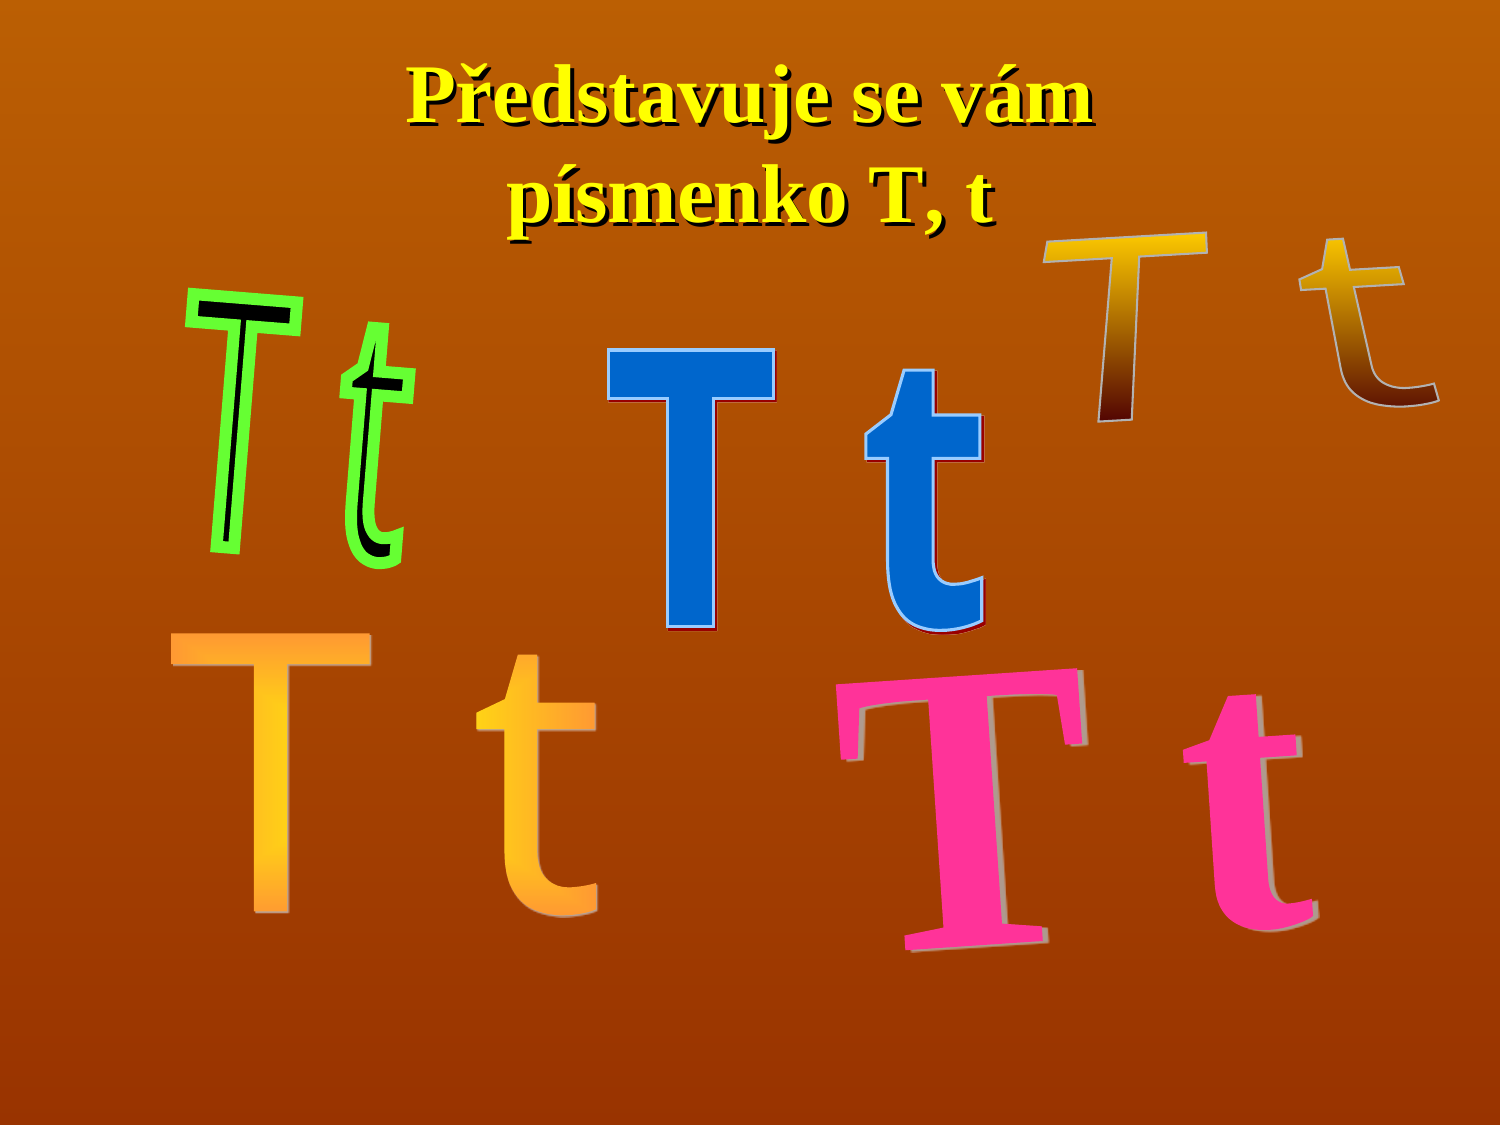

# Představuje se vám písmenko T, t
T t
T t
T t
T t
T t